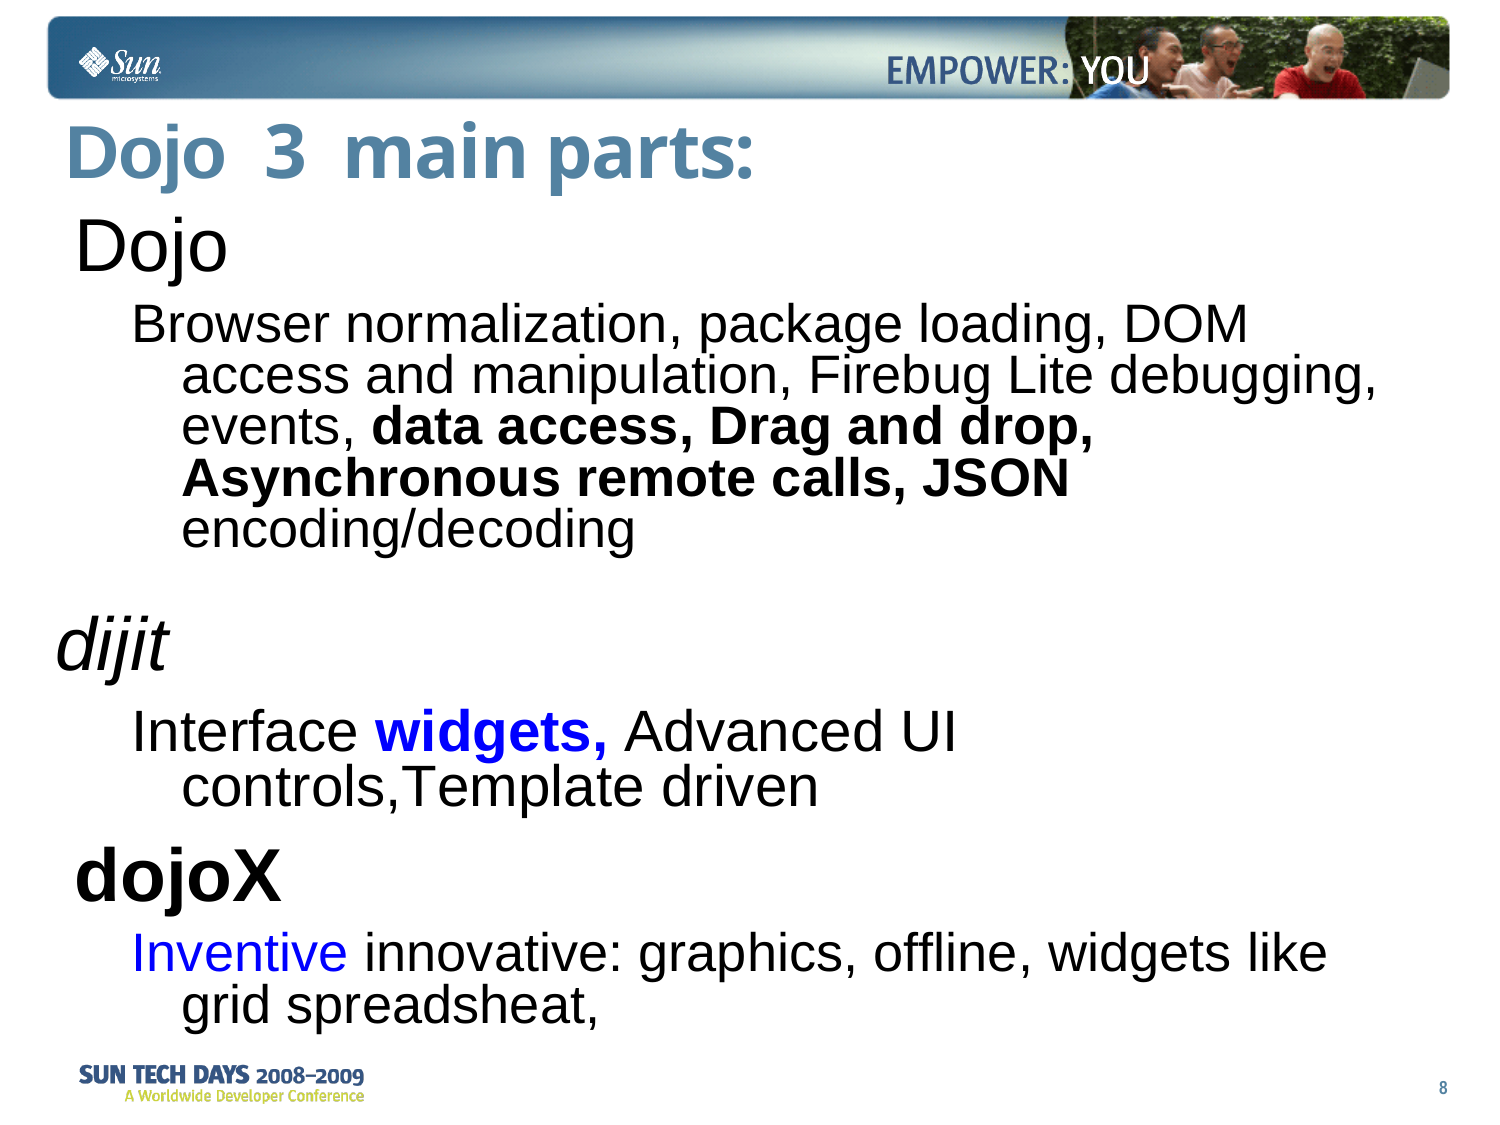

# Dojo 3 main parts:
Dojo
Browser normalization, package loading, DOM access and manipulation, Firebug Lite debugging, events, data access, Drag and drop, Asynchronous remote calls, JSON encoding/decoding
dijit
Interface widgets, Advanced UI controls,Template driven
dojoX
Inventive innovative: graphics, offline, widgets like grid spreadsheat,